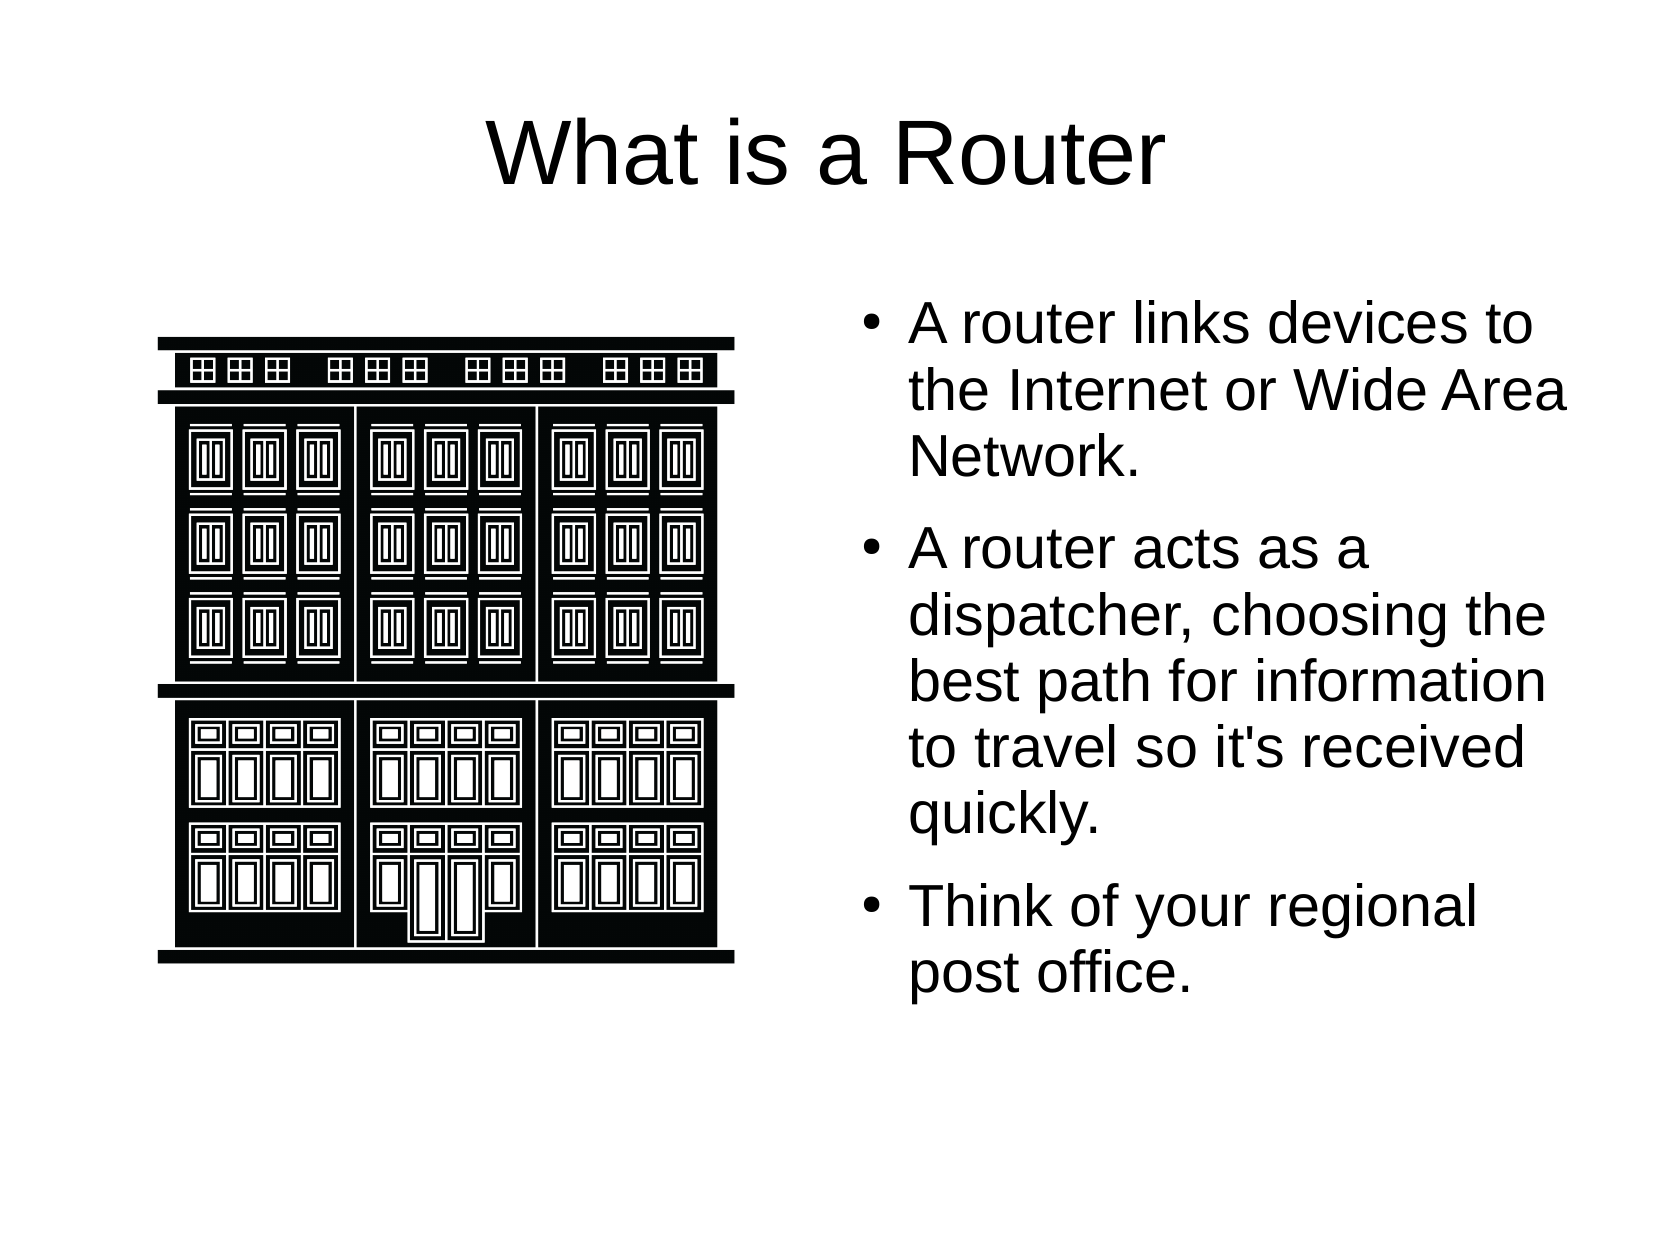

# What is a Router
A router links devices to the Internet or Wide Area Network.
A router acts as a dispatcher, choosing the best path for information to travel so it's received quickly.
Think of your regional post office.